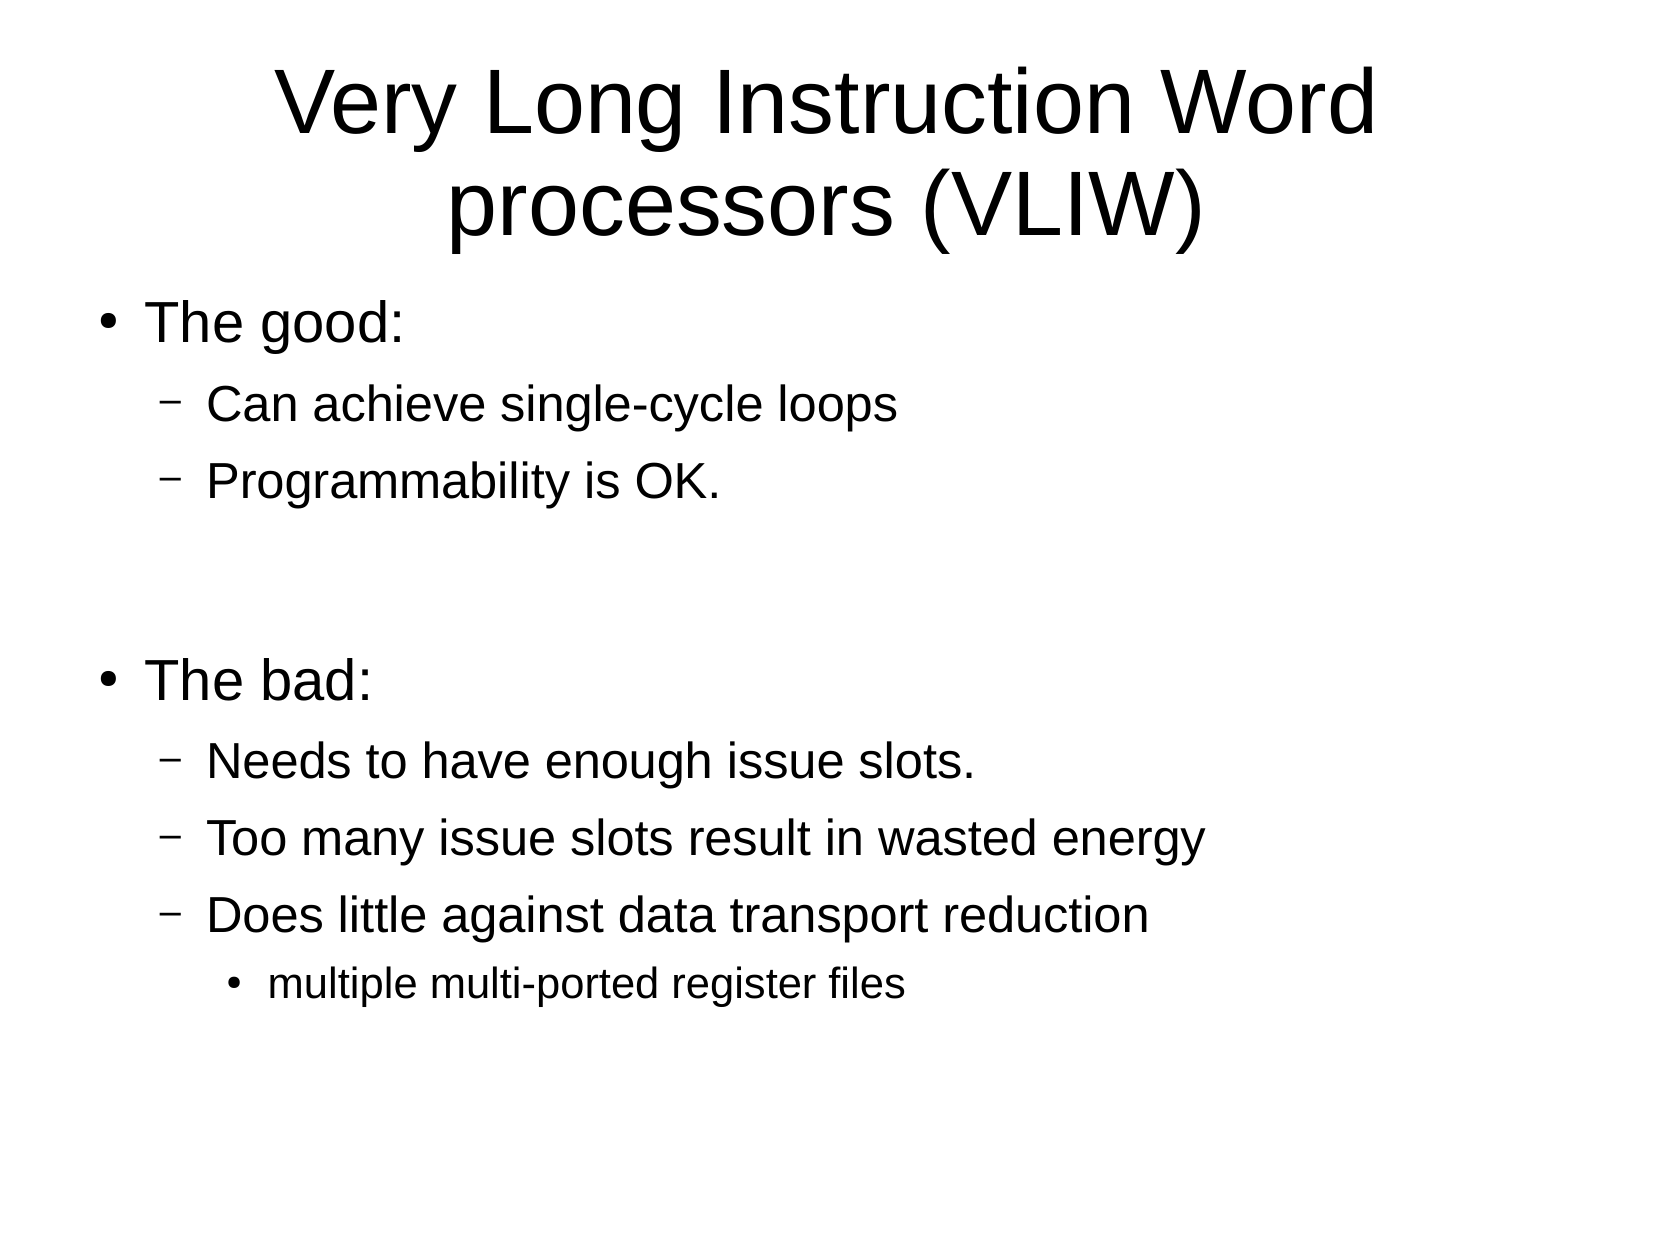

# Very Long Instruction Word processors (VLIW)
The good:
Can achieve single-cycle loops
Programmability is OK.
The bad:
Needs to have enough issue slots.
Too many issue slots result in wasted energy
Does little against data transport reduction
multiple multi-ported register files